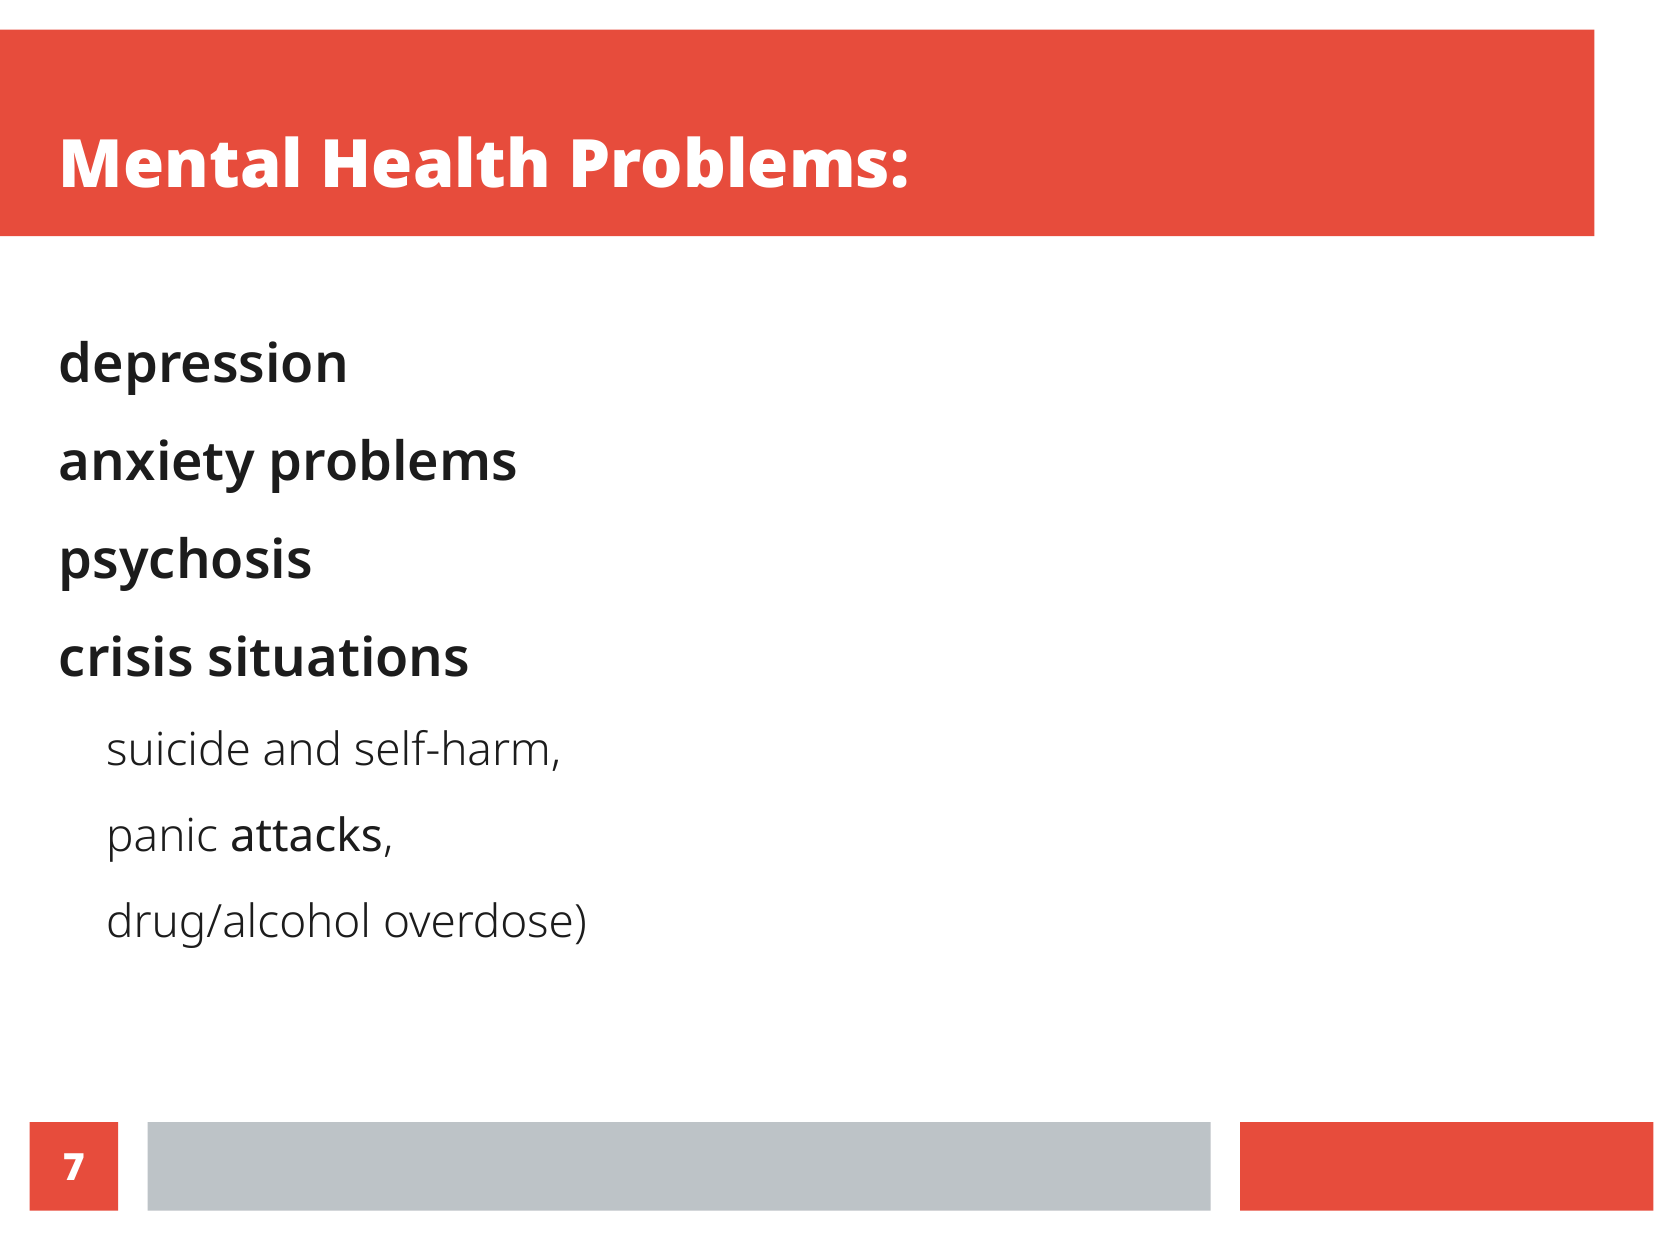

# Mental Health Problems:
depression
anxiety problems
psychosis
crisis situations
suicide and self-harm,
panic attacks,
drug/alcohol overdose)
7